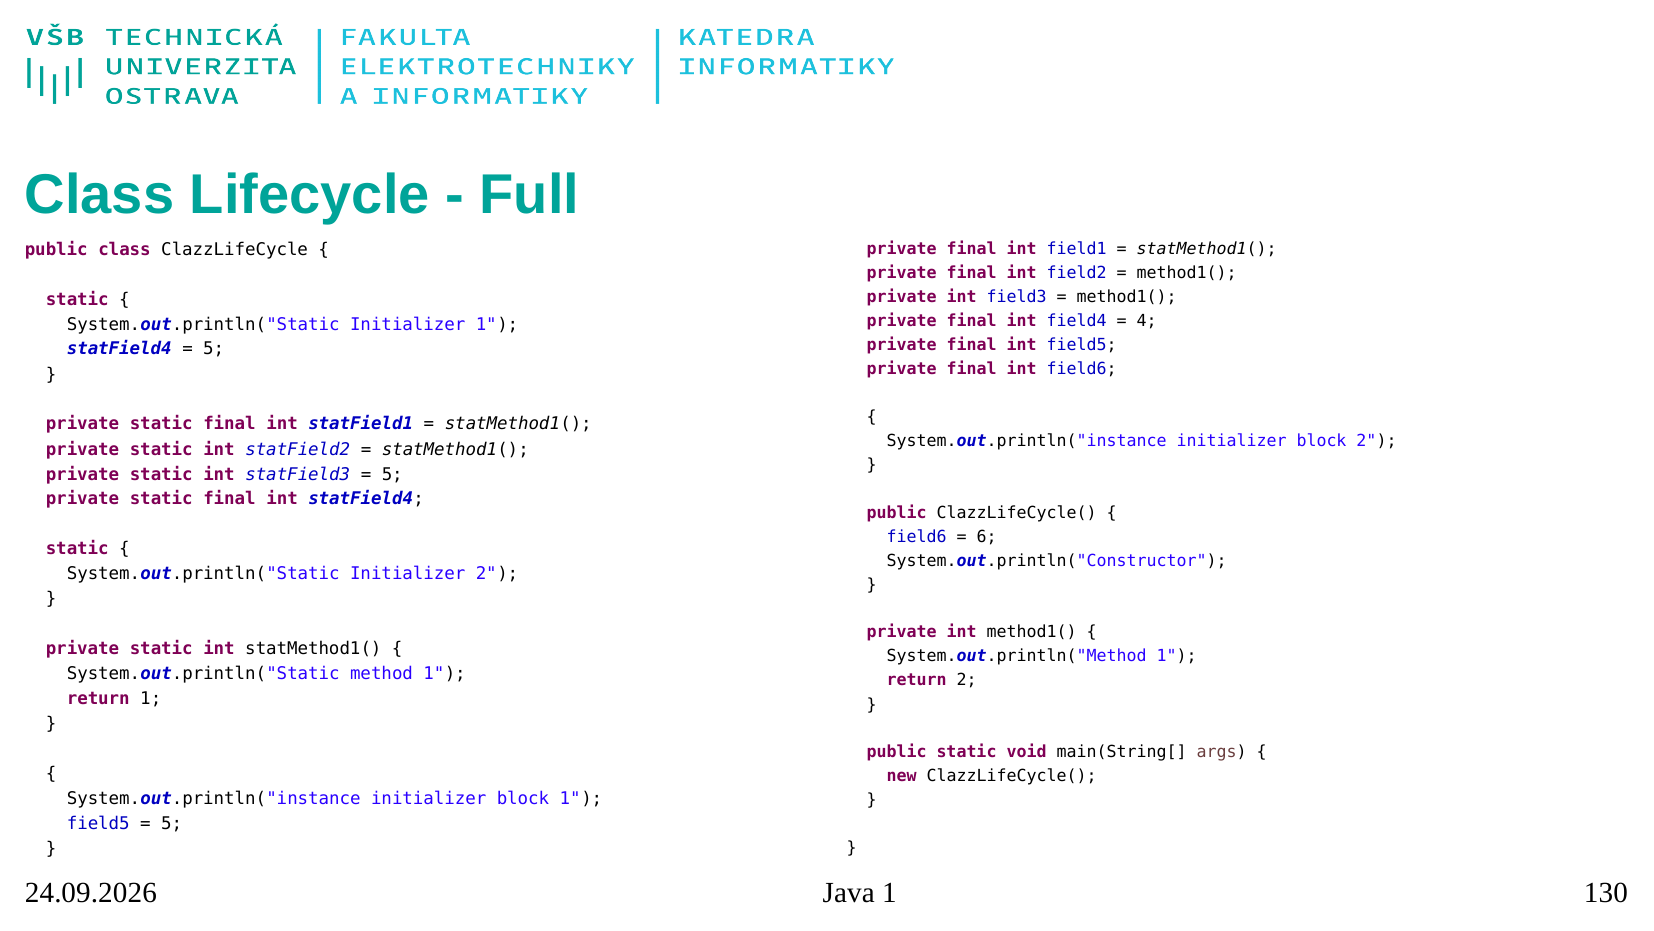

# Class Lifecycle - Full
public class ClazzLifeCycle {
 static {
 System.out.println("Static Initializer 1");
 statField4 = 5;
 }
 private static final int statField1 = statMethod1();
 private static int statField2 = statMethod1();
 private static int statField3 = 5;
 private static final int statField4;
 static {
 System.out.println("Static Initializer 2");
 }
 private static int statMethod1() {
 System.out.println("Static method 1");
 return 1;
 }
 {
 System.out.println("instance initializer block 1");
 field5 = 5;
 }
 private final int field1 = statMethod1();
 private final int field2 = method1();
 private int field3 = method1();
 private final int field4 = 4;
 private final int field5;
 private final int field6;
 {
 System.out.println("instance initializer block 2");
 }
 public ClazzLifeCycle() {
 field6 = 6;
 System.out.println("Constructor");
 }
 private int method1() {
 System.out.println("Method 1");
 return 2;
 }
 public static void main(String[] args) {
 new ClazzLifeCycle();
 }
}
Java 1
130